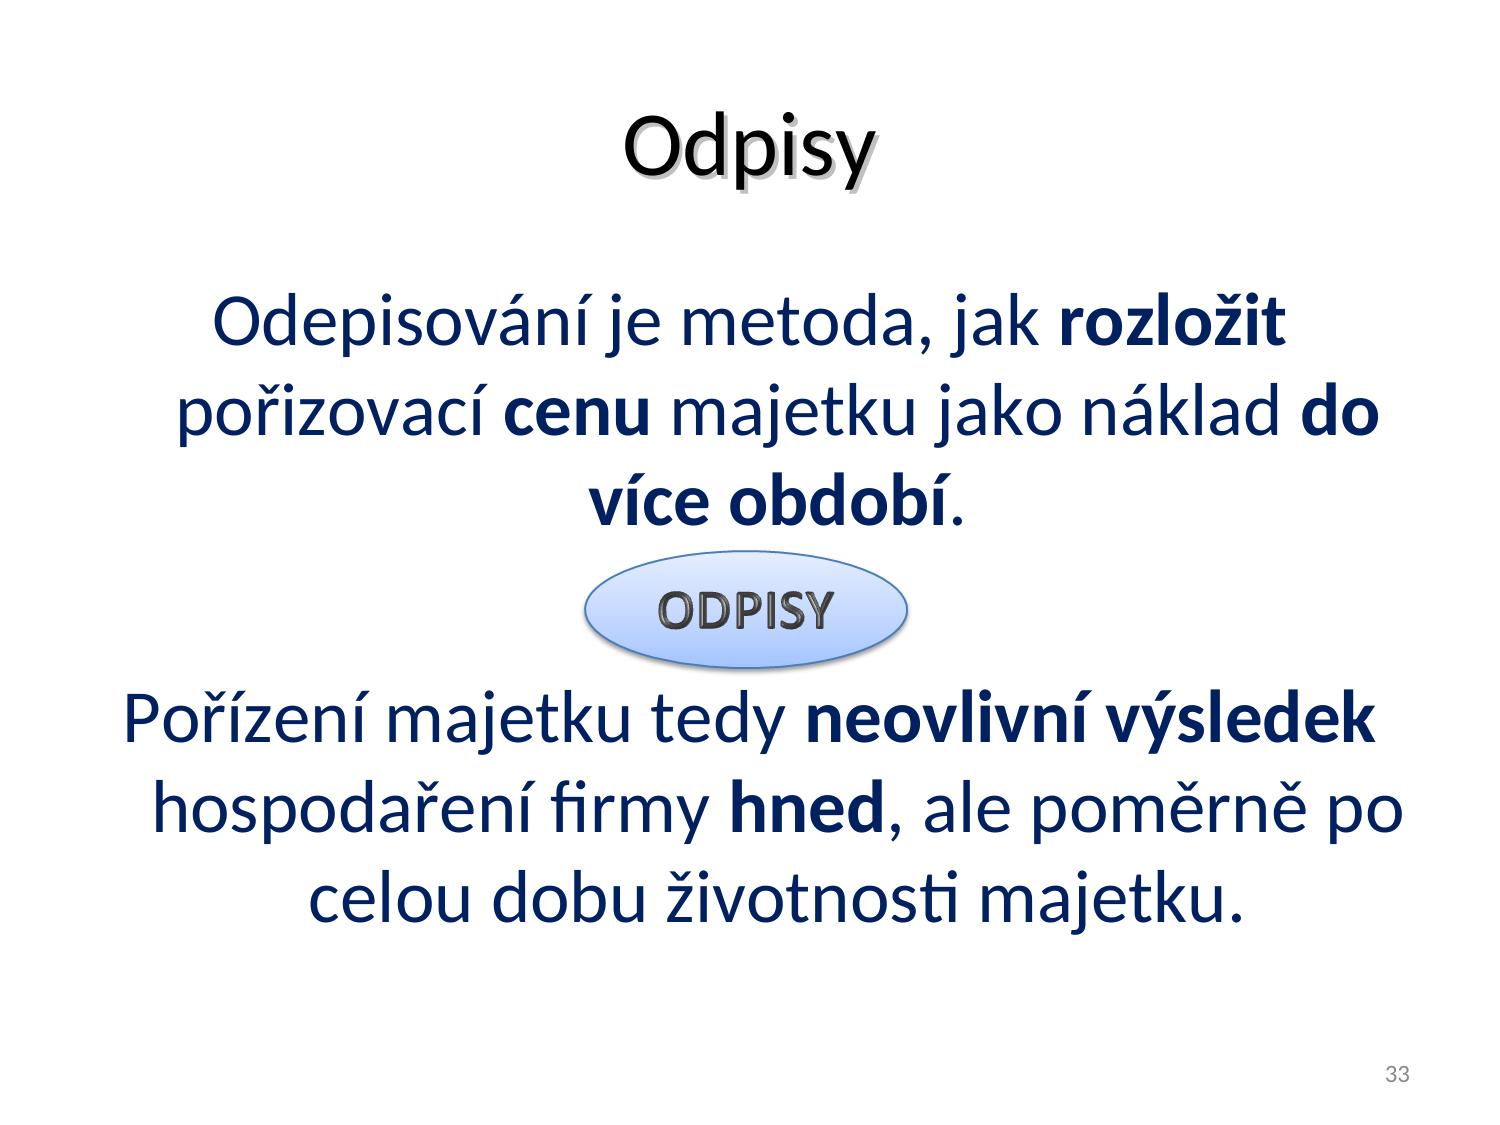

# Odpisy
Odepisování je metoda, jak rozložit pořizovací cenu majetku jako náklad do více období.
Pořízení majetku tedy neovlivní výsledek hospodaření firmy hned, ale poměrně po celou dobu životnosti majetku.